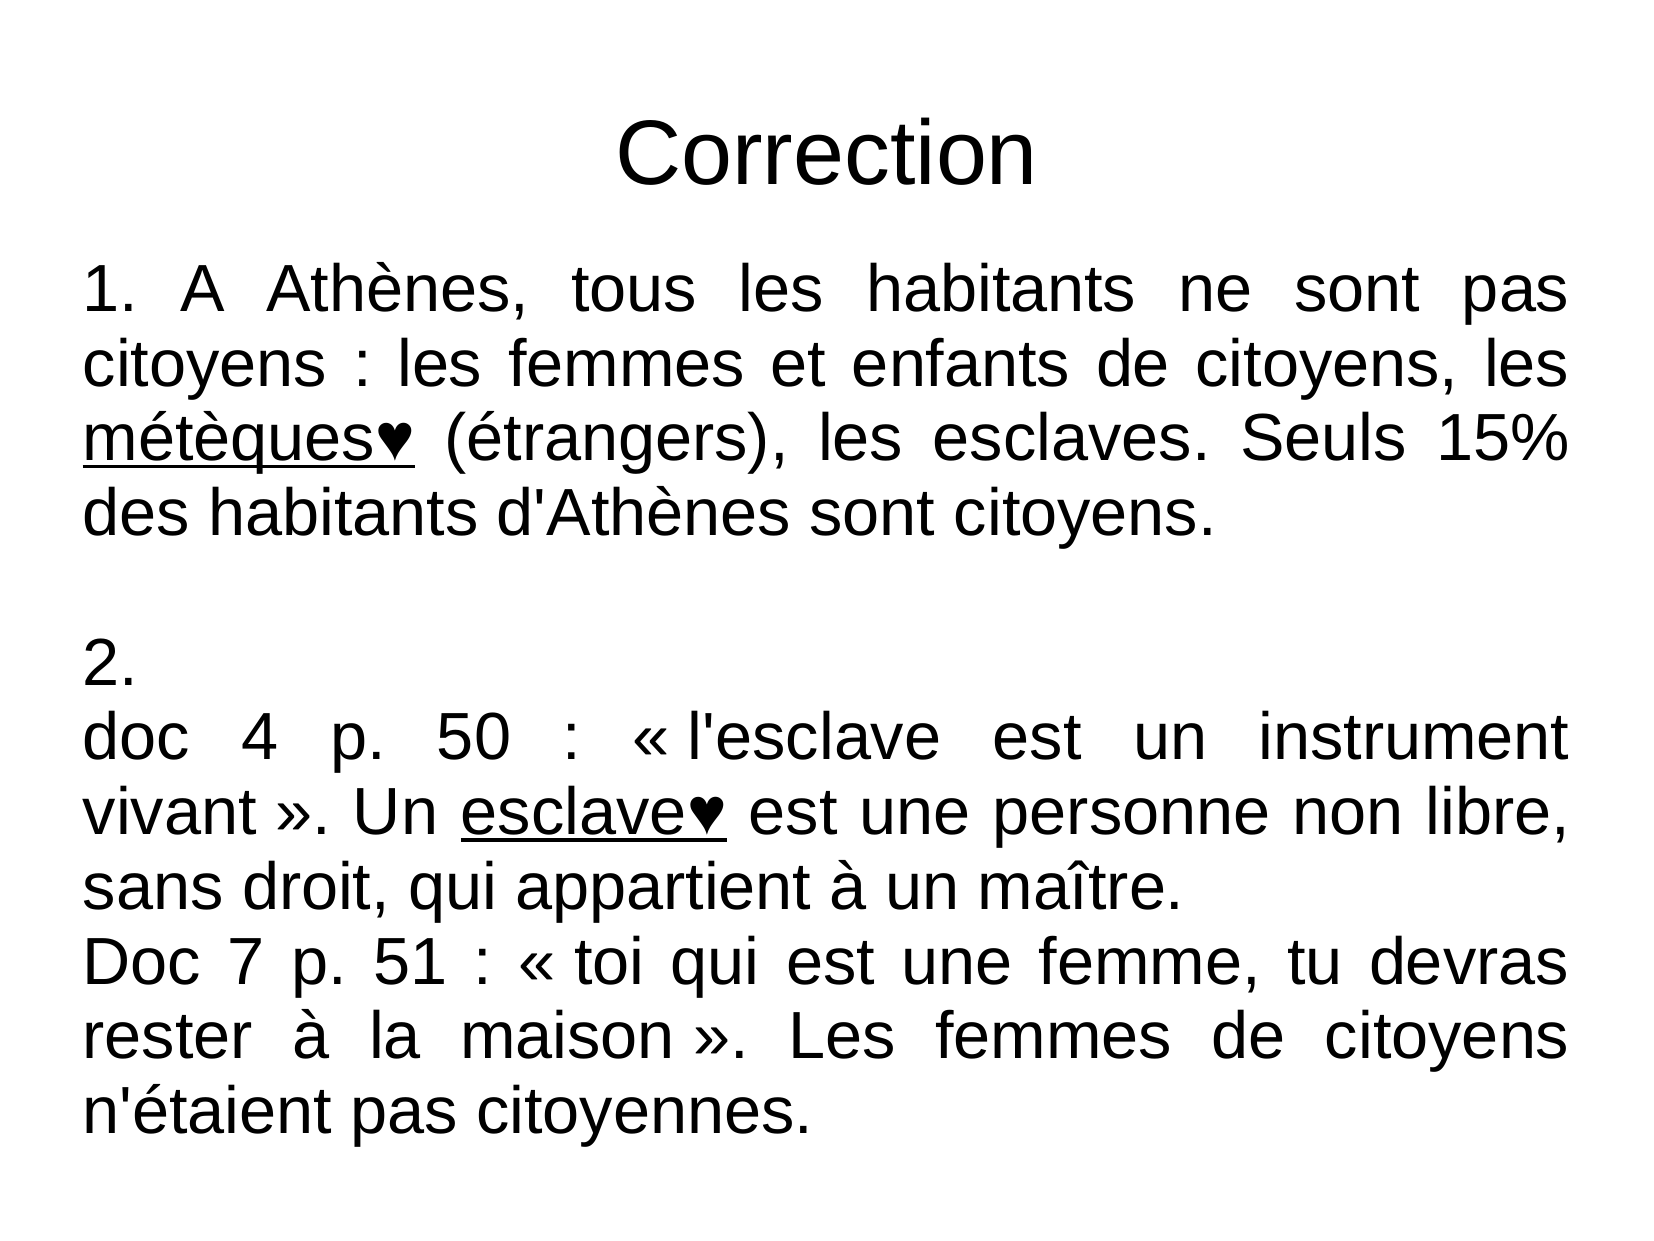

# Correction
1. A Athènes, tous les habitants ne sont pas citoyens : les femmes et enfants de citoyens, les métèques♥ (étrangers), les esclaves. Seuls 15% des habitants d'Athènes sont citoyens.
2.
doc 4 p. 50 : « l'esclave est un instrument vivant ». Un esclave♥ est une personne non libre, sans droit, qui appartient à un maître.
Doc 7 p. 51 : « toi qui est une femme, tu devras rester à la maison ». Les femmes de citoyens n'étaient pas citoyennes.